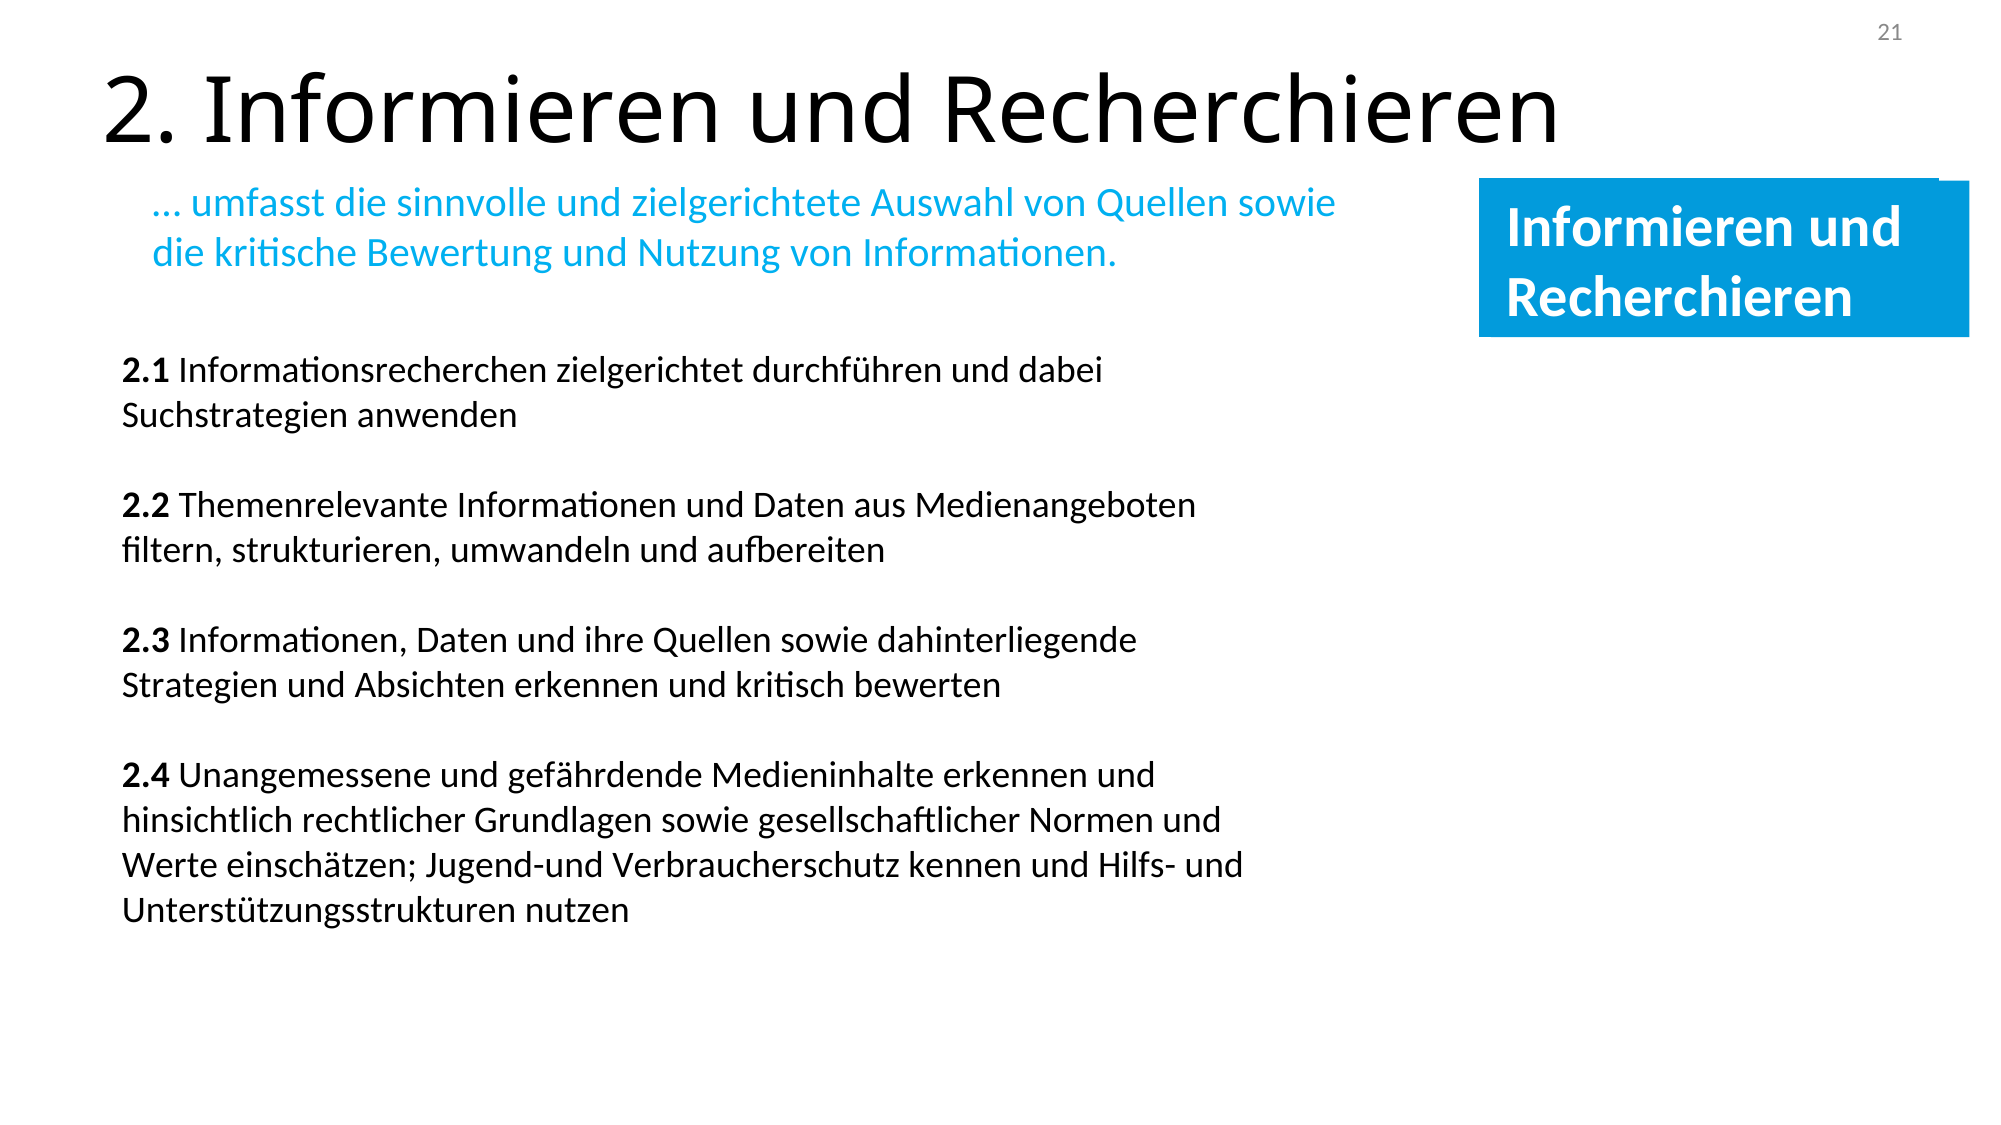

20
2. Informieren und Recherchieren
… umfasst die sinnvolle und zielgerichtete Auswahl von Quellen sowie die kritische Bewertung und Nutzung von Informationen.
Informieren und Recherchieren
2.1 Informationsrecherchen zielgerichtet durchführen und dabei Suchstrategien anwenden
2.2 Themenrelevante Informationen und Daten aus Medienangeboten filtern, strukturieren, umwandeln und aufbereiten
2.3 Informationen, Daten und ihre Quellen sowie dahinterliegende Strategien und Absichten erkennen und kritisch bewerten
2.4 Unangemessene und gefährdende Medieninhalte erkennen und hinsichtlich rechtlicher Grundlagen sowie gesellschaftlicher Normen und Werte einschätzen; Jugend-und Verbraucherschutz kennen und Hilfs- und Unterstützungsstrukturen nutzen